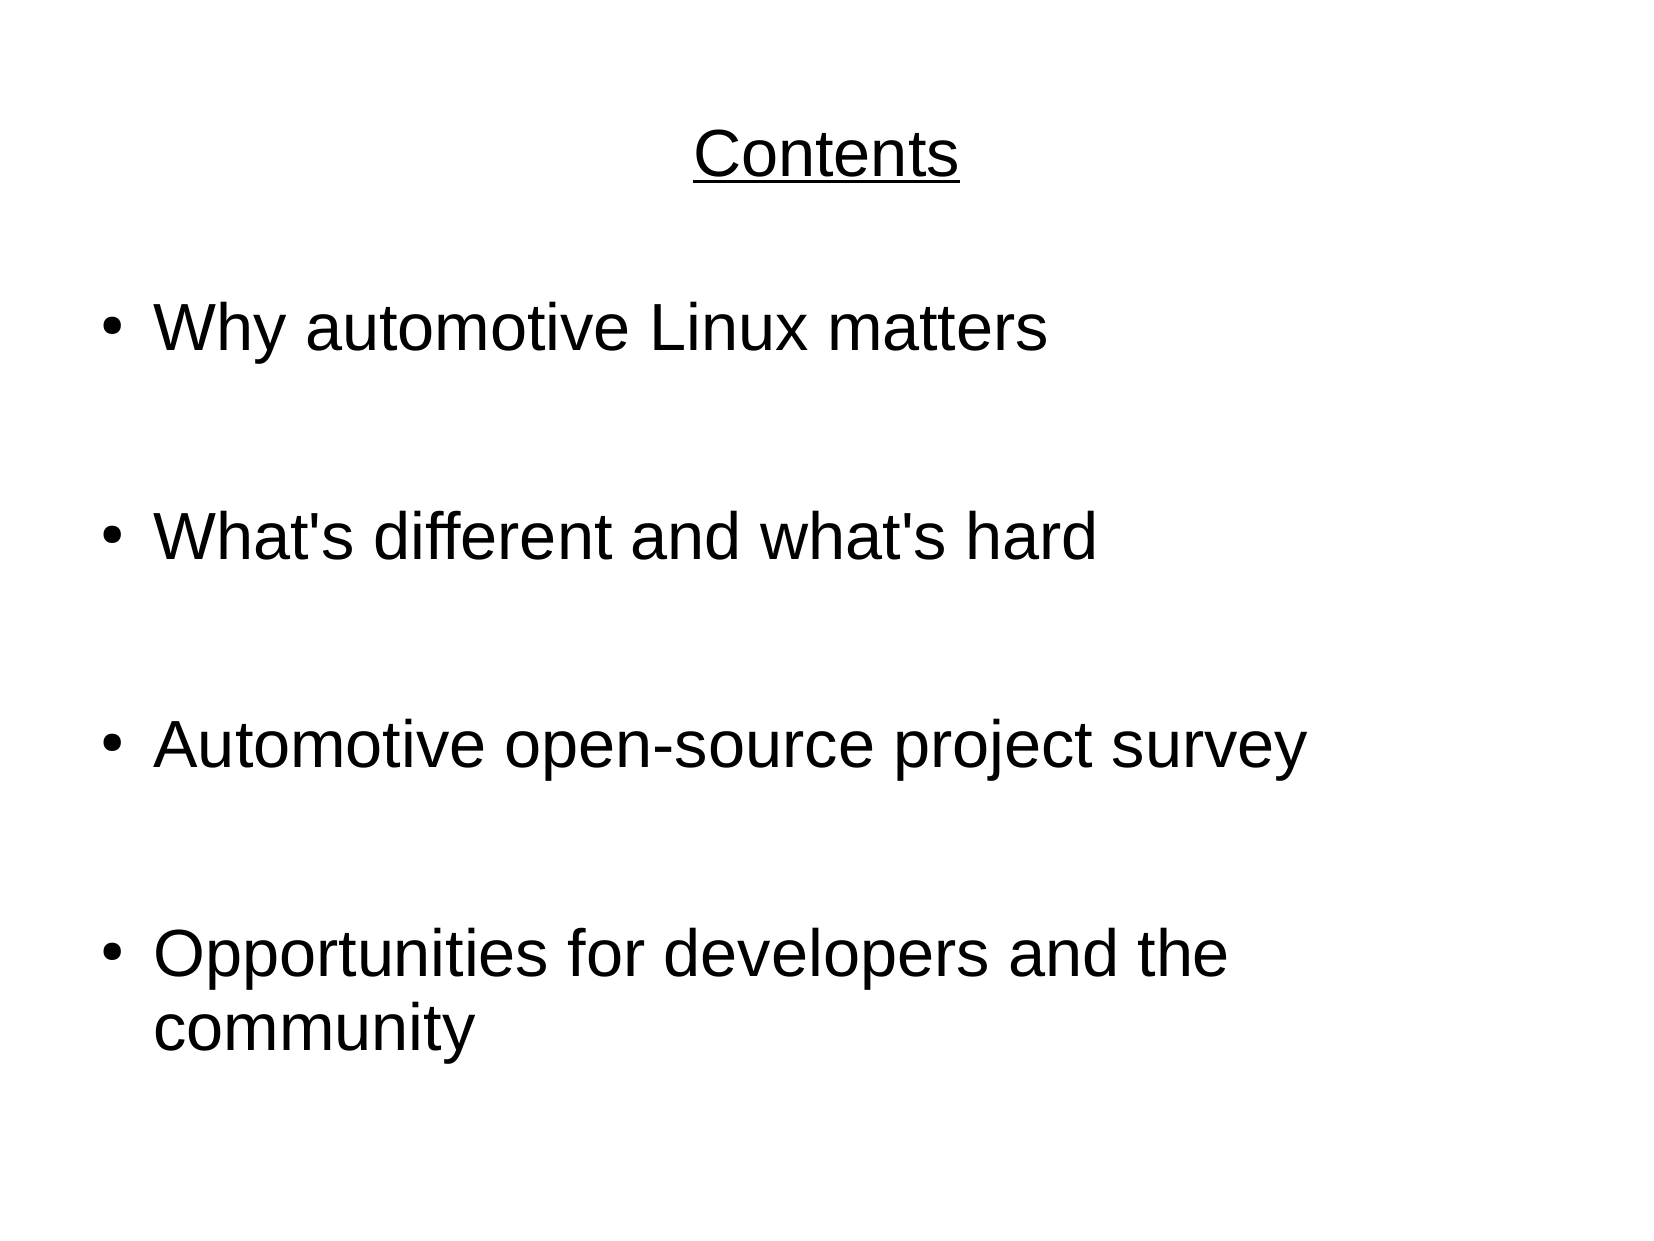

# Contents
Why automotive Linux matters
What's different and what's hard
Automotive open-source project survey
Opportunities for developers and the community